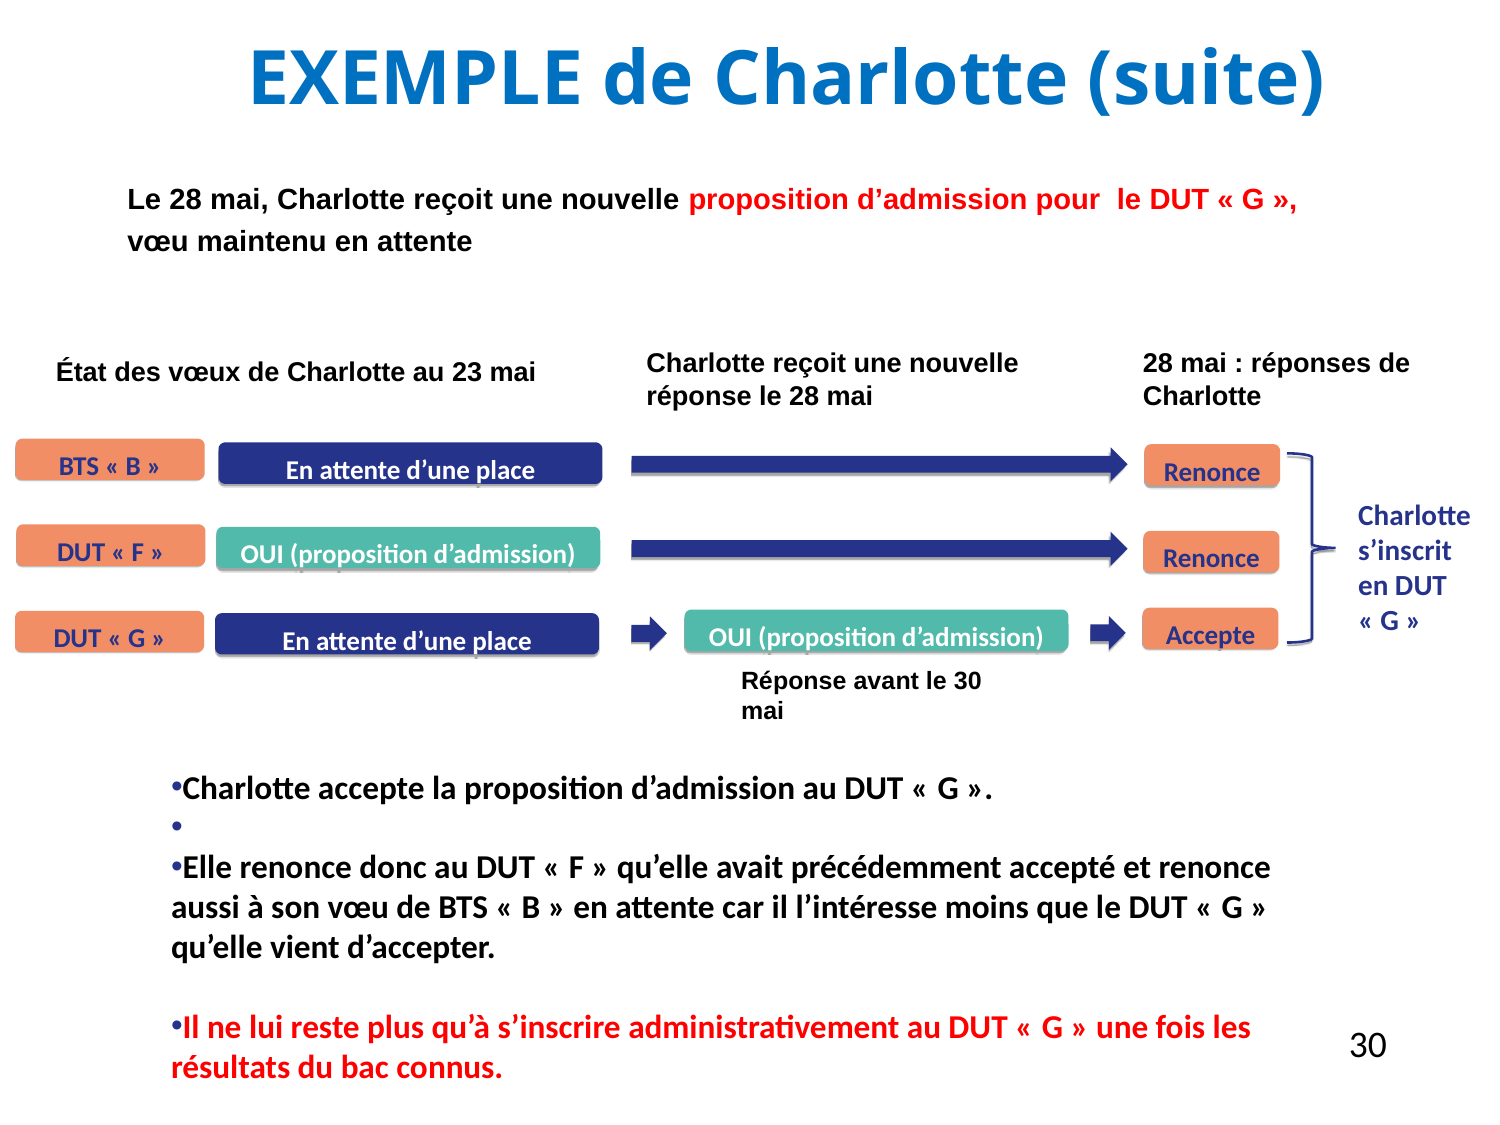

# EXEMPLE de Charlotte (suite)
Le 28 mai, Charlotte reçoit une nouvelle proposition d’admission pour le DUT « G »,
vœu maintenu en attente
Charlotte reçoit une nouvelle réponse le 28 mai
28 mai : réponses de Charlotte
État des vœux de Charlotte au 23 mai
BTS « B »
En attente d’une place
Renonce
Charlotte s’inscrit en DUT « G »
DUT « F »
OUI (proposition d’admission)
Renonce
Accepte
OUI (proposition d’admission)
DUT « G »
En attente d’une place
Réponse avant le 30 mai
Charlotte accepte la proposition d’admission au DUT « G ».
Elle renonce donc au DUT « F » qu’elle avait précédemment accepté et renonce aussi à son vœu de BTS « B » en attente car il l’intéresse moins que le DUT « G » qu’elle vient d’accepter.
Il ne lui reste plus qu’à s’inscrire administrativement au DUT « G » une fois les résultats du bac connus.